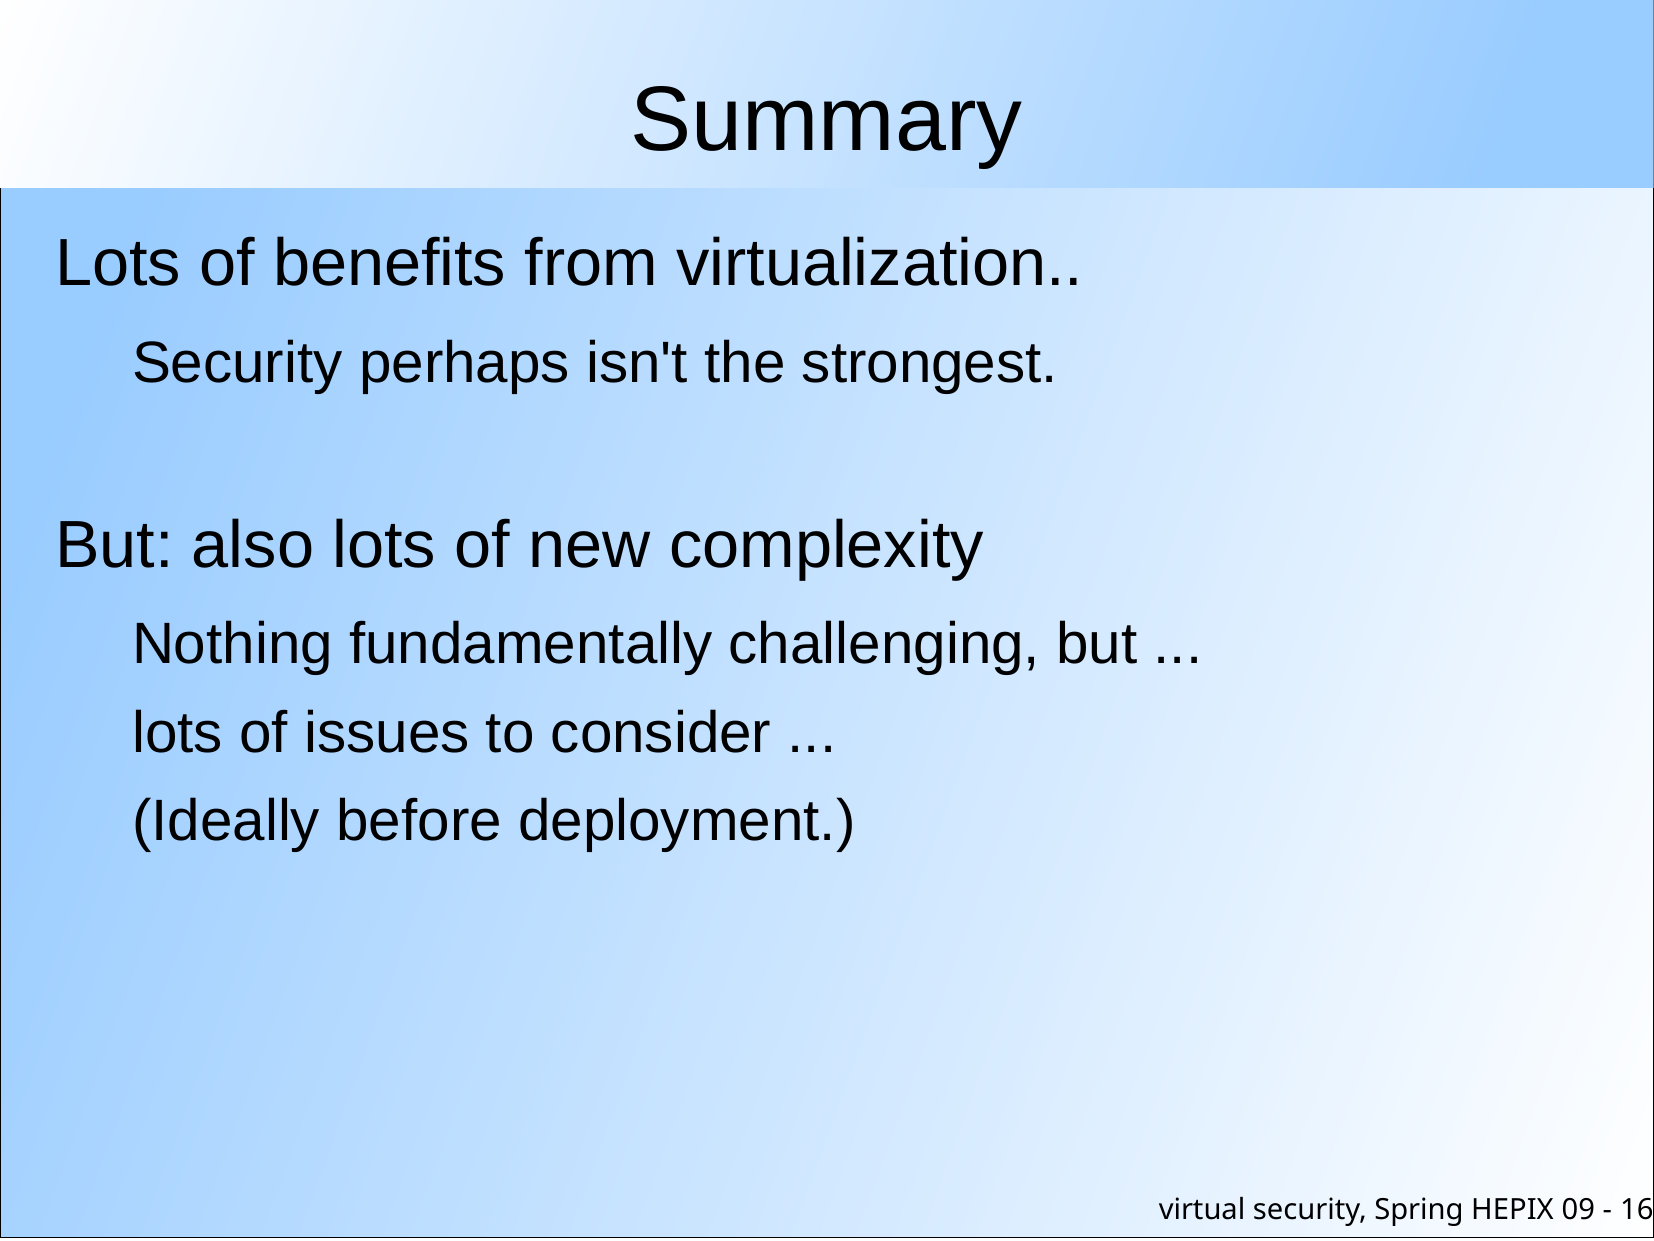

# Summary
Lots of benefits from virtualization..
Security perhaps isn't the strongest.
But: also lots of new complexity
Nothing fundamentally challenging, but ...
lots of issues to consider ...
(Ideally before deployment.)
16